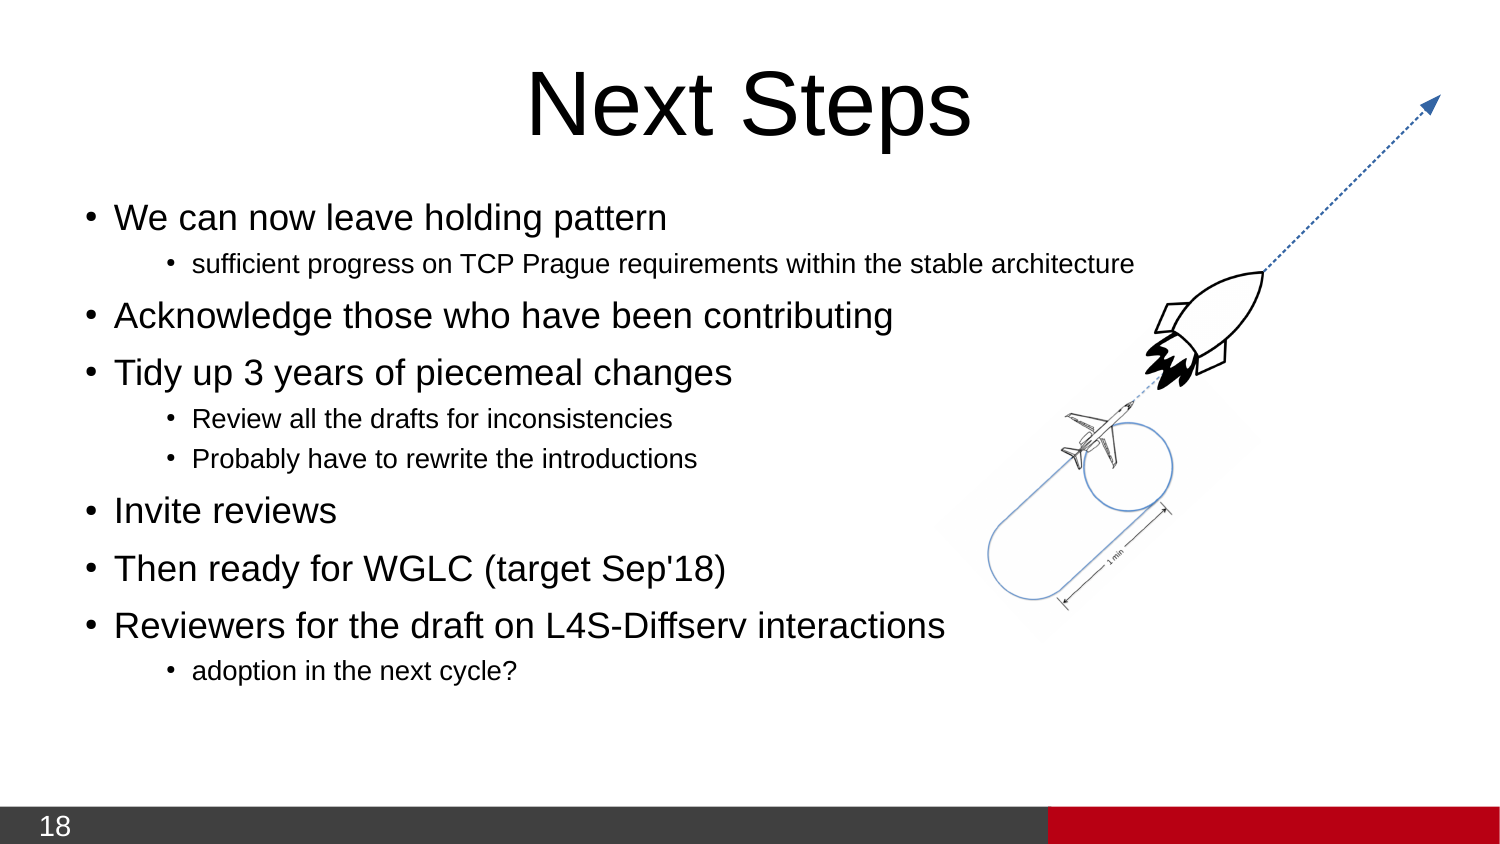

# Next Steps
We can now leave holding pattern
sufficient progress on TCP Prague requirements within the stable architecture
Acknowledge those who have been contributing
Tidy up 3 years of piecemeal changes
Review all the drafts for inconsistencies
Probably have to rewrite the introductions
Invite reviews
Then ready for WGLC (target Sep'18)
Reviewers for the draft on L4S-Diffserv interactions
adoption in the next cycle?
18